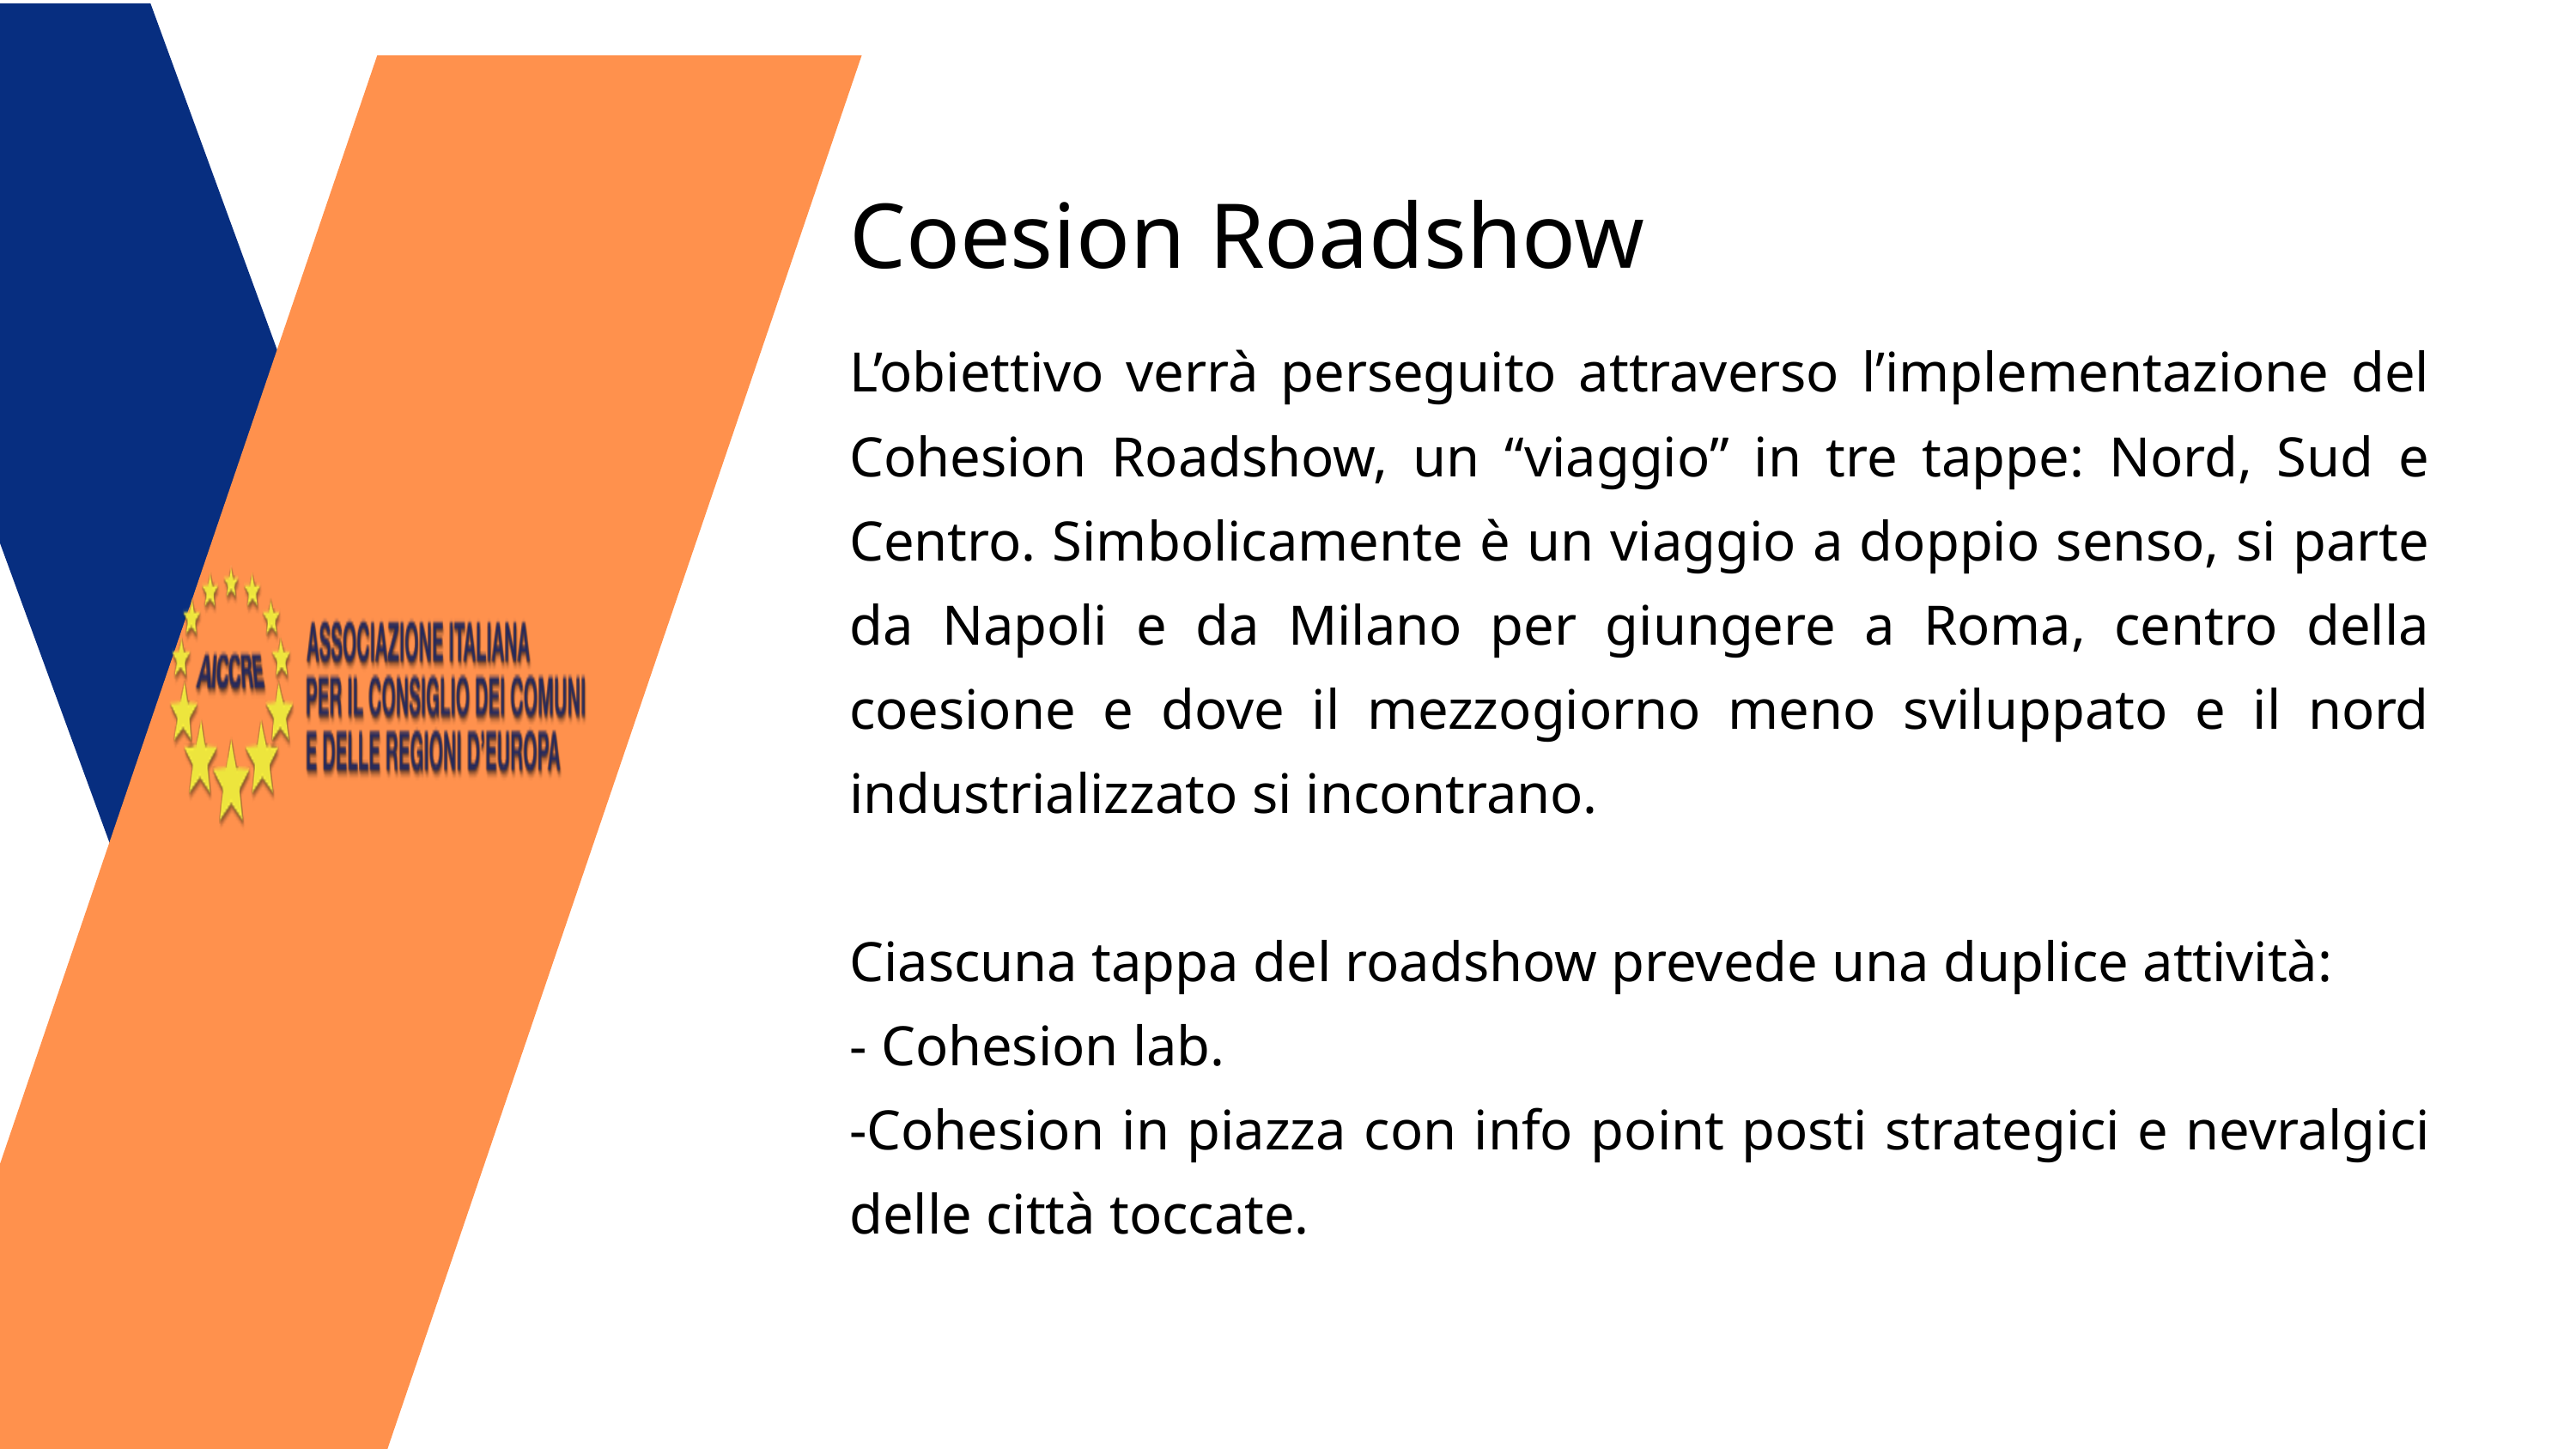

Coesion Roadshow
L’obiettivo verrà perseguito attraverso l’implementazione del Cohesion Roadshow, un “viaggio” in tre tappe: Nord, Sud e Centro. Simbolicamente è un viaggio a doppio senso, si parte da Napoli e da Milano per giungere a Roma, centro della coesione e dove il mezzogiorno meno sviluppato e il nord industrializzato si incontrano.
Ciascuna tappa del roadshow prevede una duplice attività:
- Cohesion lab.
-Cohesion in piazza con info point posti strategici e nevralgici delle città toccate.